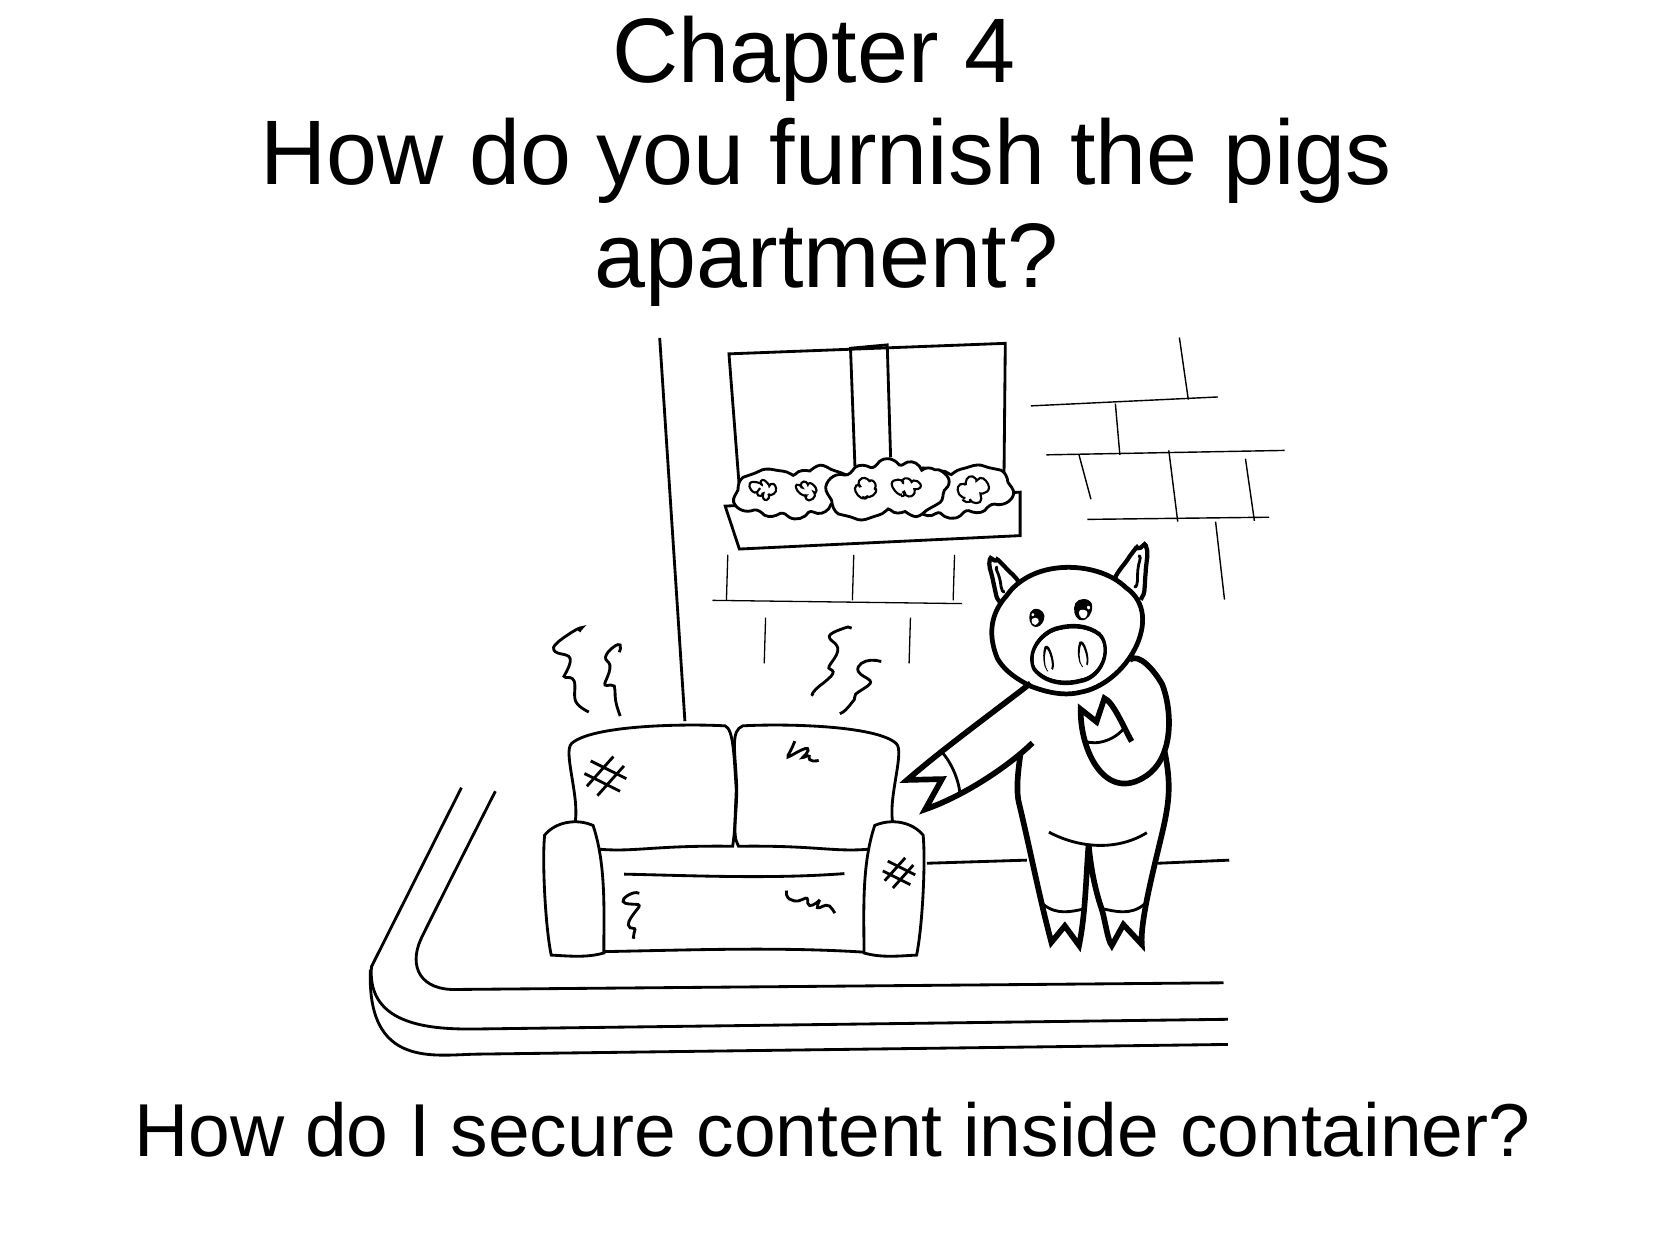

# Chapter 4 How do you furnish the pigs apartment?
How do I secure content inside container?